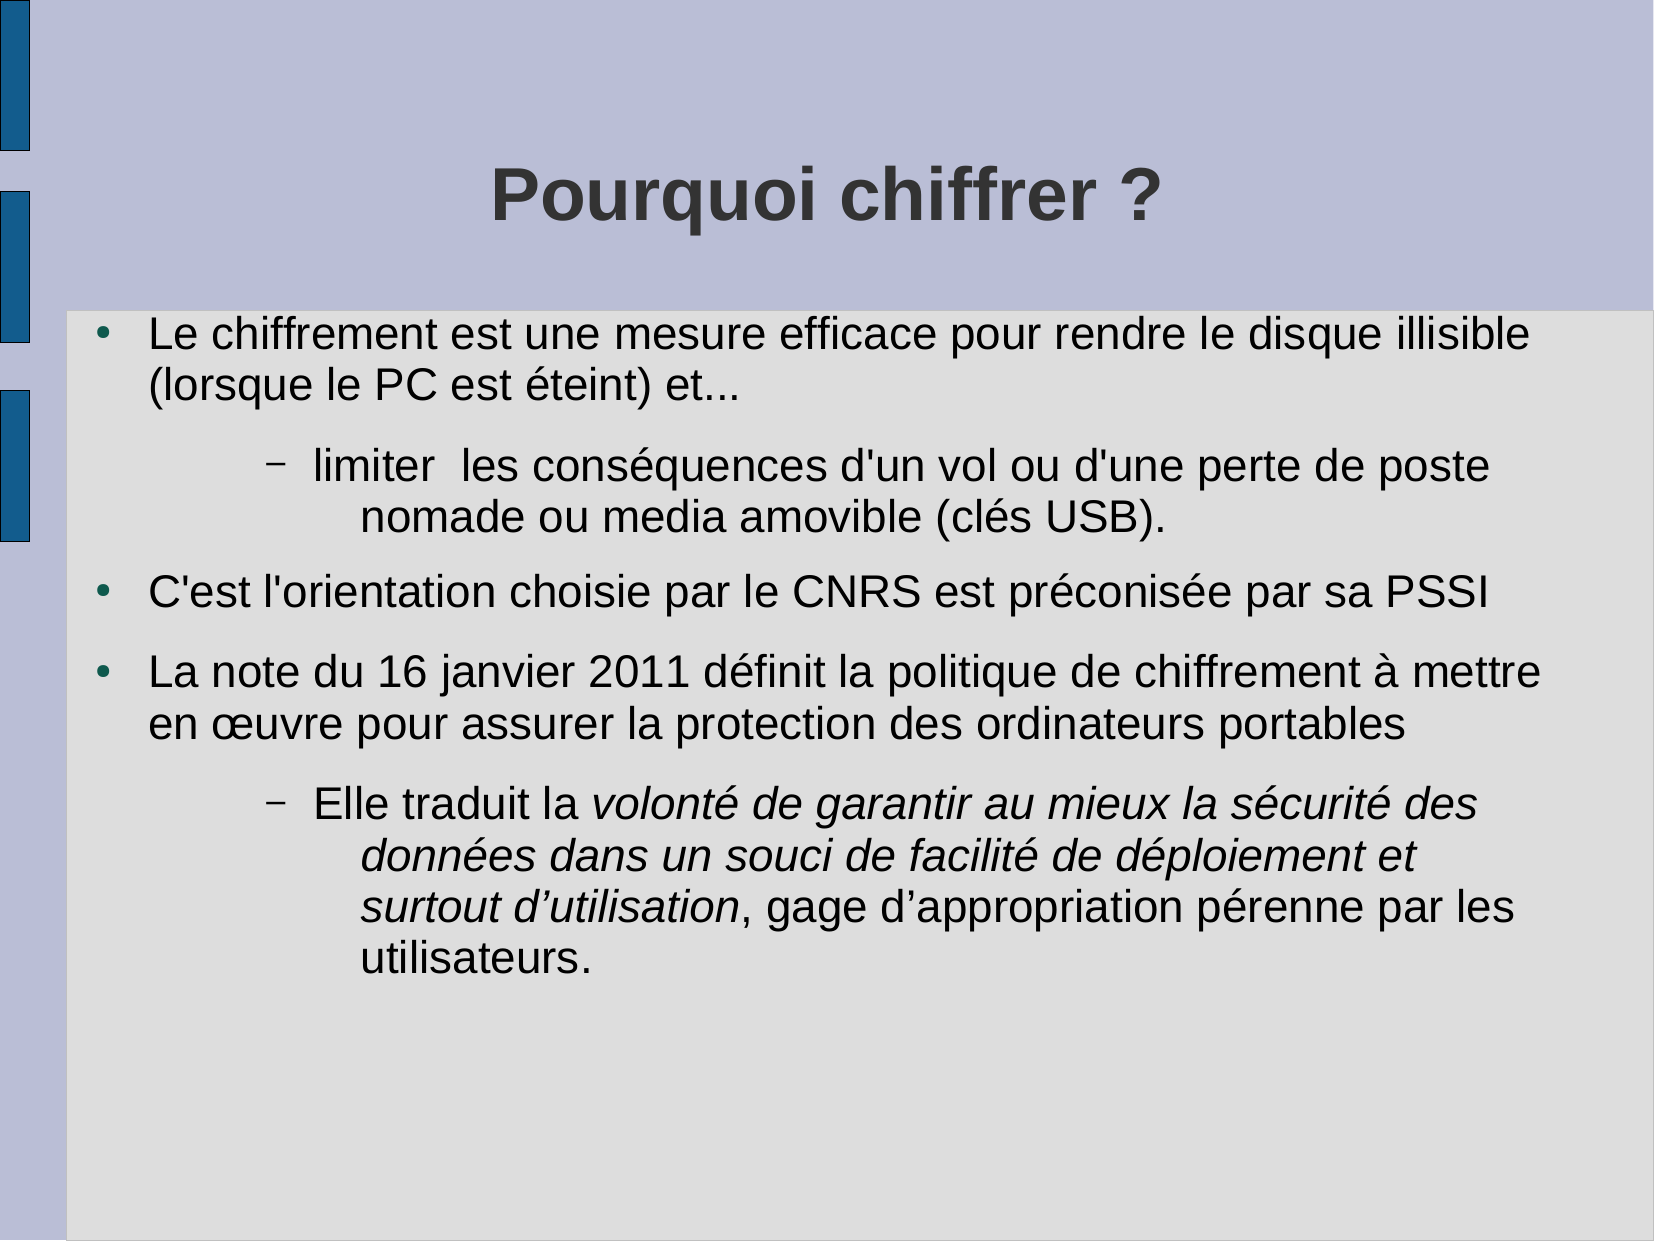

# Pourquoi chiffrer ?
Le chiffrement est une mesure efficace pour rendre le disque illisible (lorsque le PC est éteint) et...
limiter les conséquences d'un vol ou d'une perte de poste nomade ou media amovible (clés USB).
C'est l'orientation choisie par le CNRS est préconisée par sa PSSI
La note du 16 janvier 2011 définit la politique de chiffrement à mettre en œuvre pour assurer la protection des ordinateurs portables
Elle traduit la volonté de garantir au mieux la sécurité des données dans un souci de facilité de déploiement et surtout d’utilisation, gage d’appropriation pérenne par les utilisateurs.